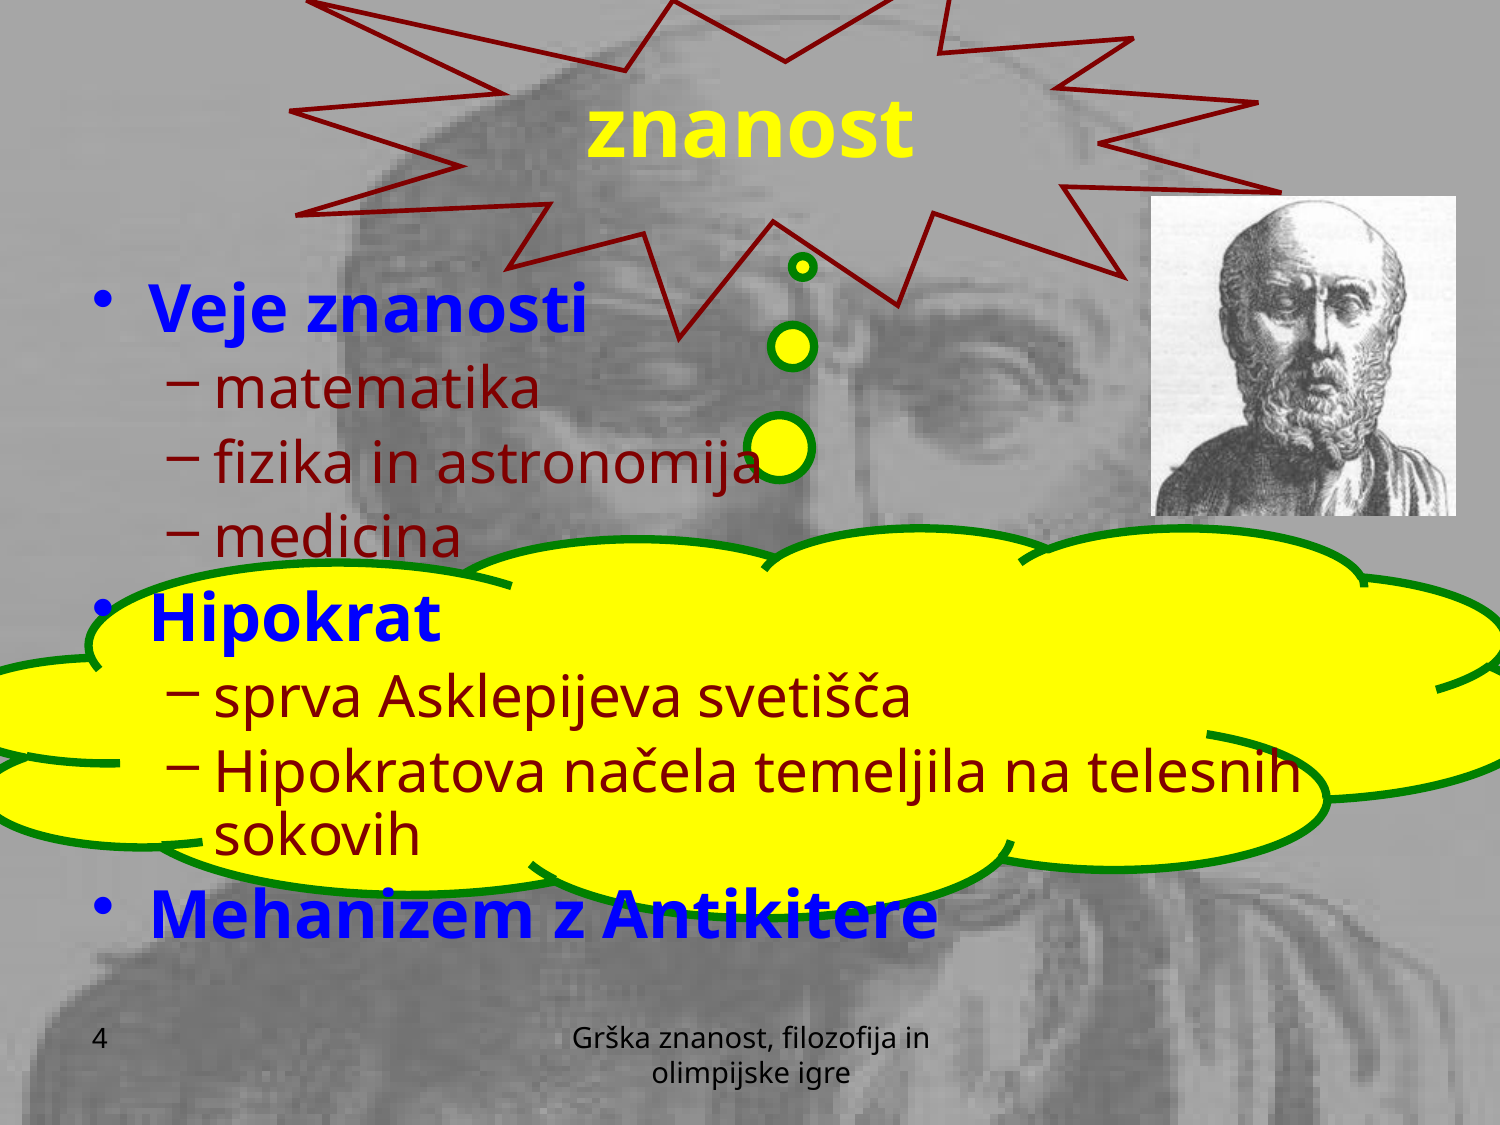

znanost
# Veje znanosti
matematika
fizika in astronomija
medicina
Hipokrat
sprva Asklepijeva svetišča
Hipokratova načela temeljila na telesnih sokovih
Mehanizem z Antikitere
Grška znanost, filozofija in olimpijske igre